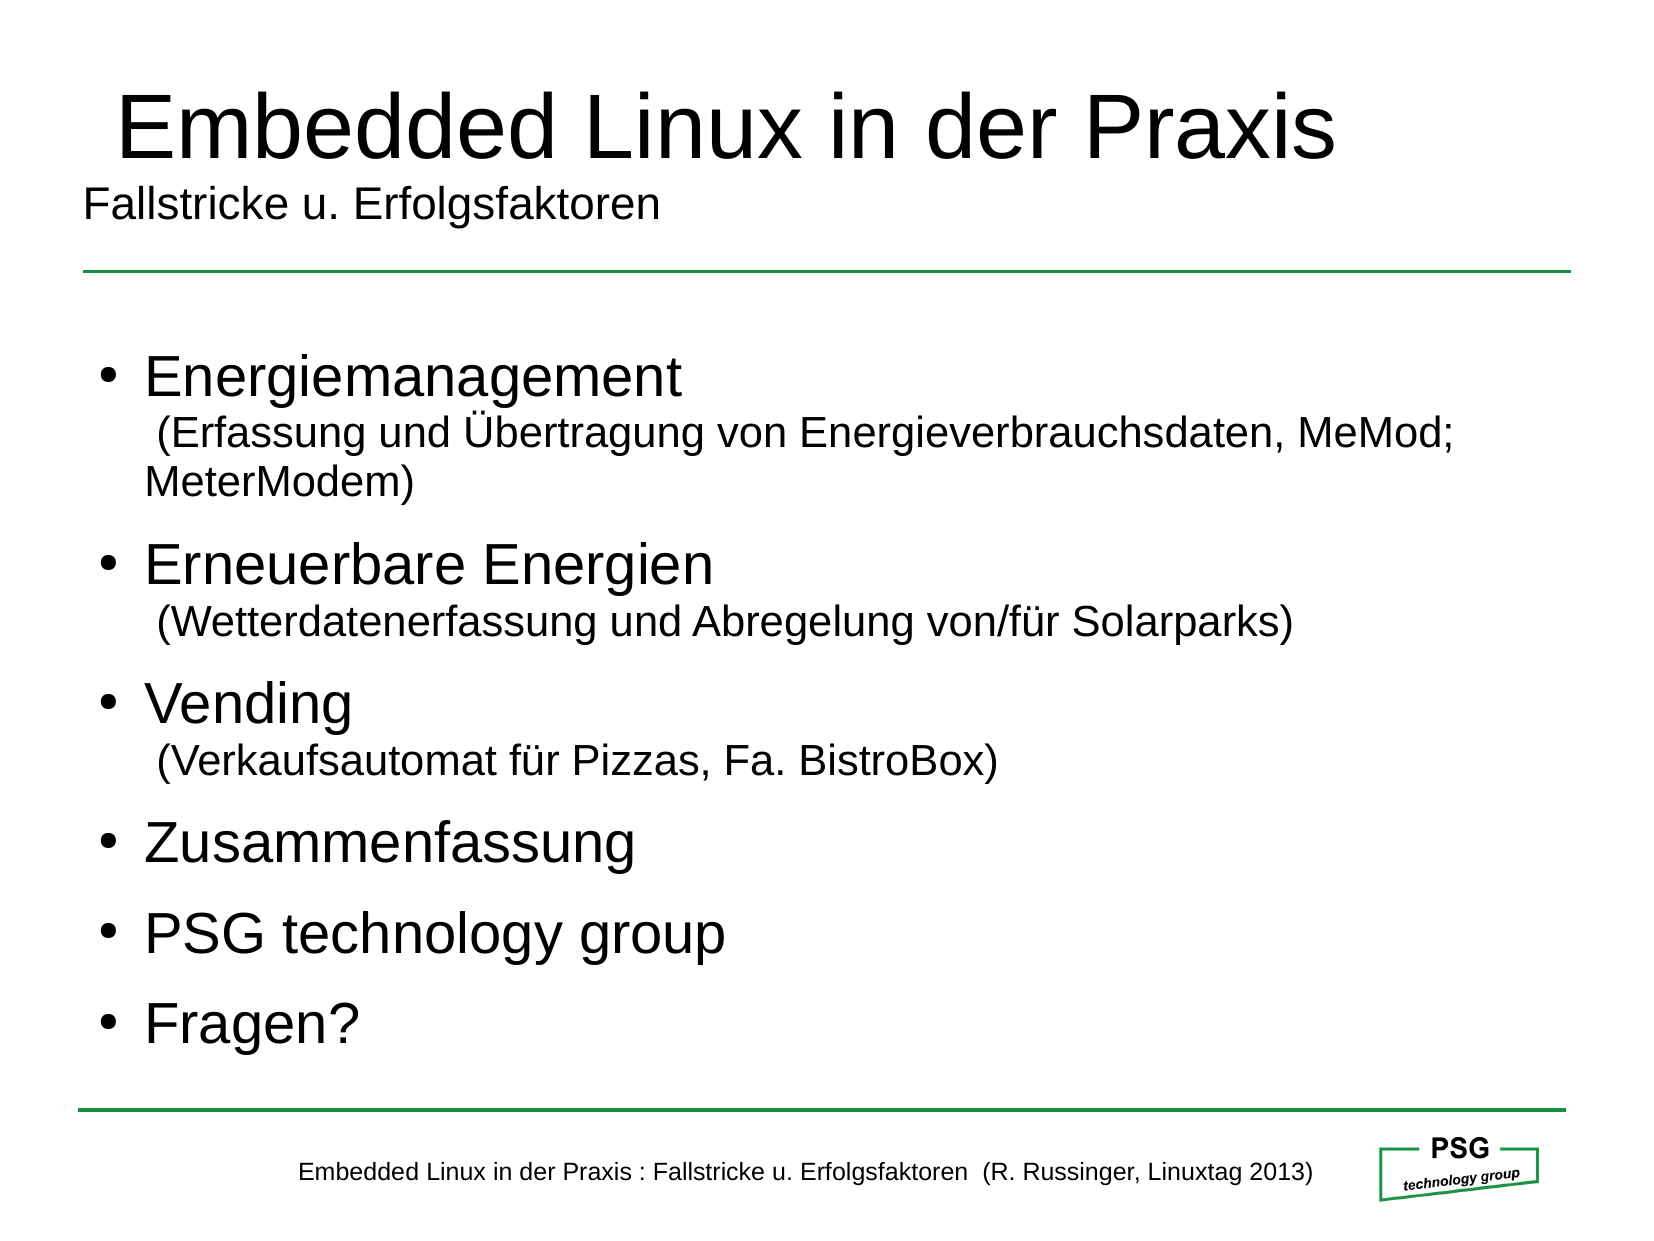

# Embedded Linux in der Praxis	Fallstricke u. Erfolgsfaktoren
Energiemanagement
 (Erfassung und Übertragung von Energieverbrauchsdaten, MeMod; MeterModem)
Erneuerbare Energien
 (Wetterdatenerfassung und Abregelung von/für Solarparks)
Vending
 (Verkaufsautomat für Pizzas, Fa. BistroBox)
Zusammenfassung
PSG technology group
Fragen?